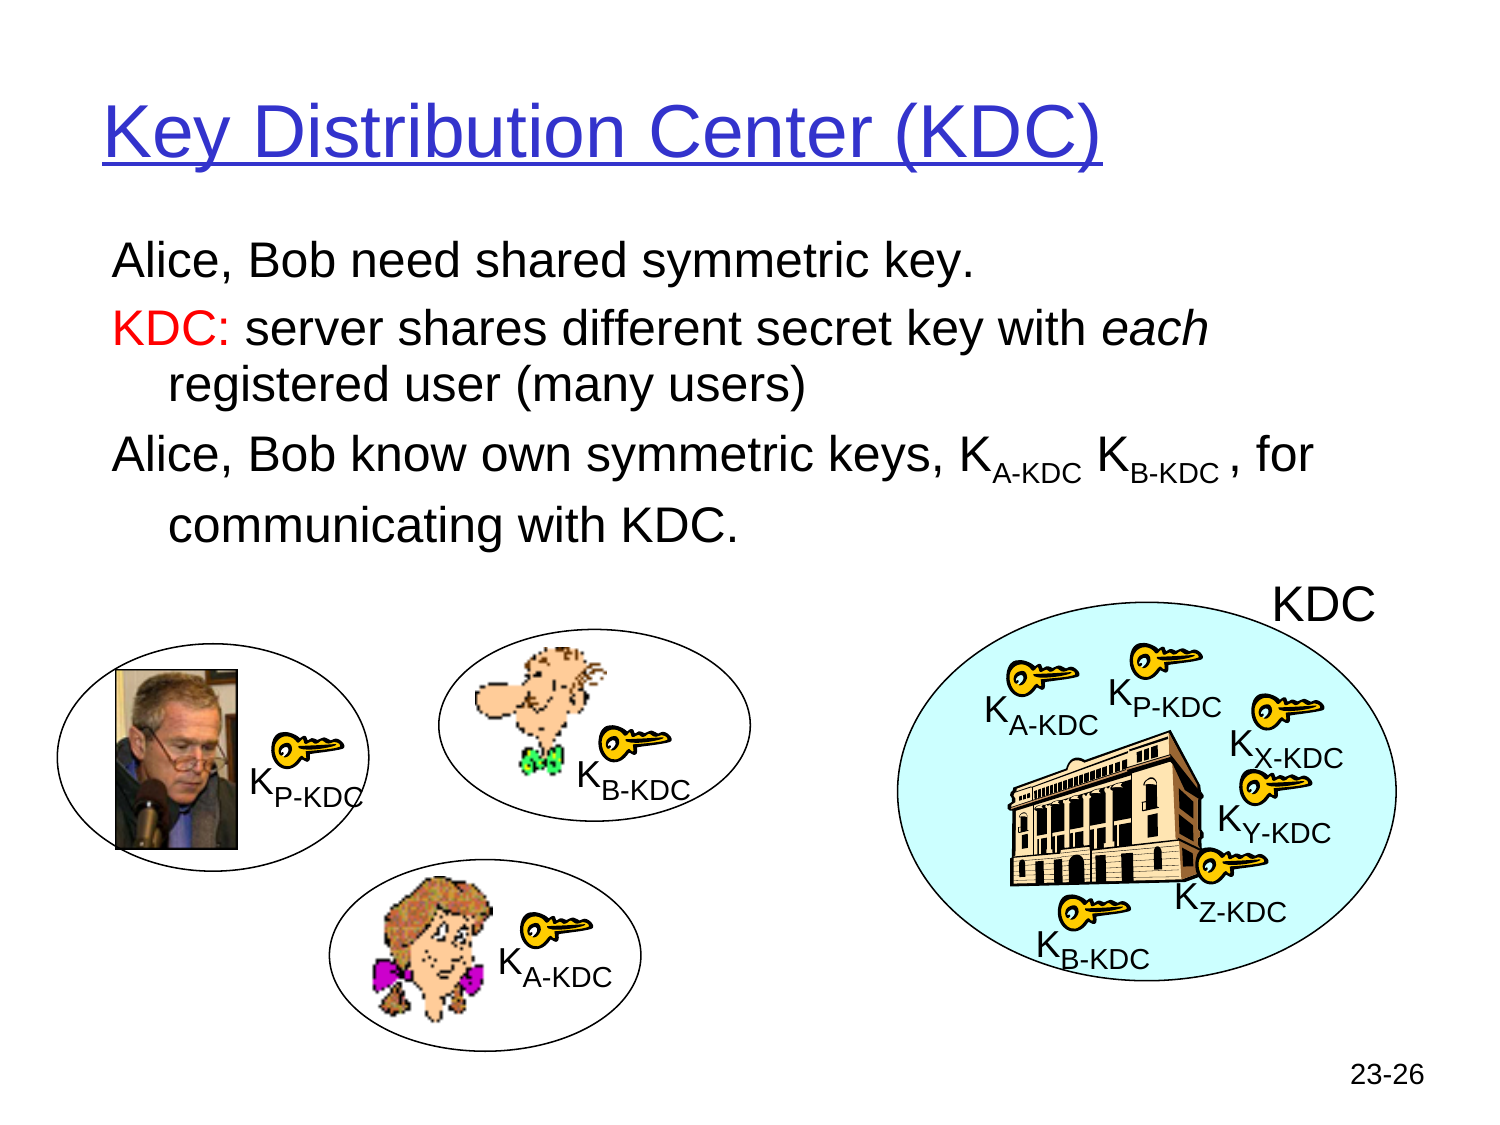

# Key Distribution Center (KDC)
Alice, Bob need shared symmetric key.
KDC: server shares different secret key with each registered user (many users)
Alice, Bob know own symmetric keys, KA-KDC KB-KDC , for communicating with KDC.
KDC
KB-KDC
KP-KDC
KA-KDC
KX-KDC
KP-KDC
KY-KDC
KZ-KDC
KA-KDC
KB-KDC
26